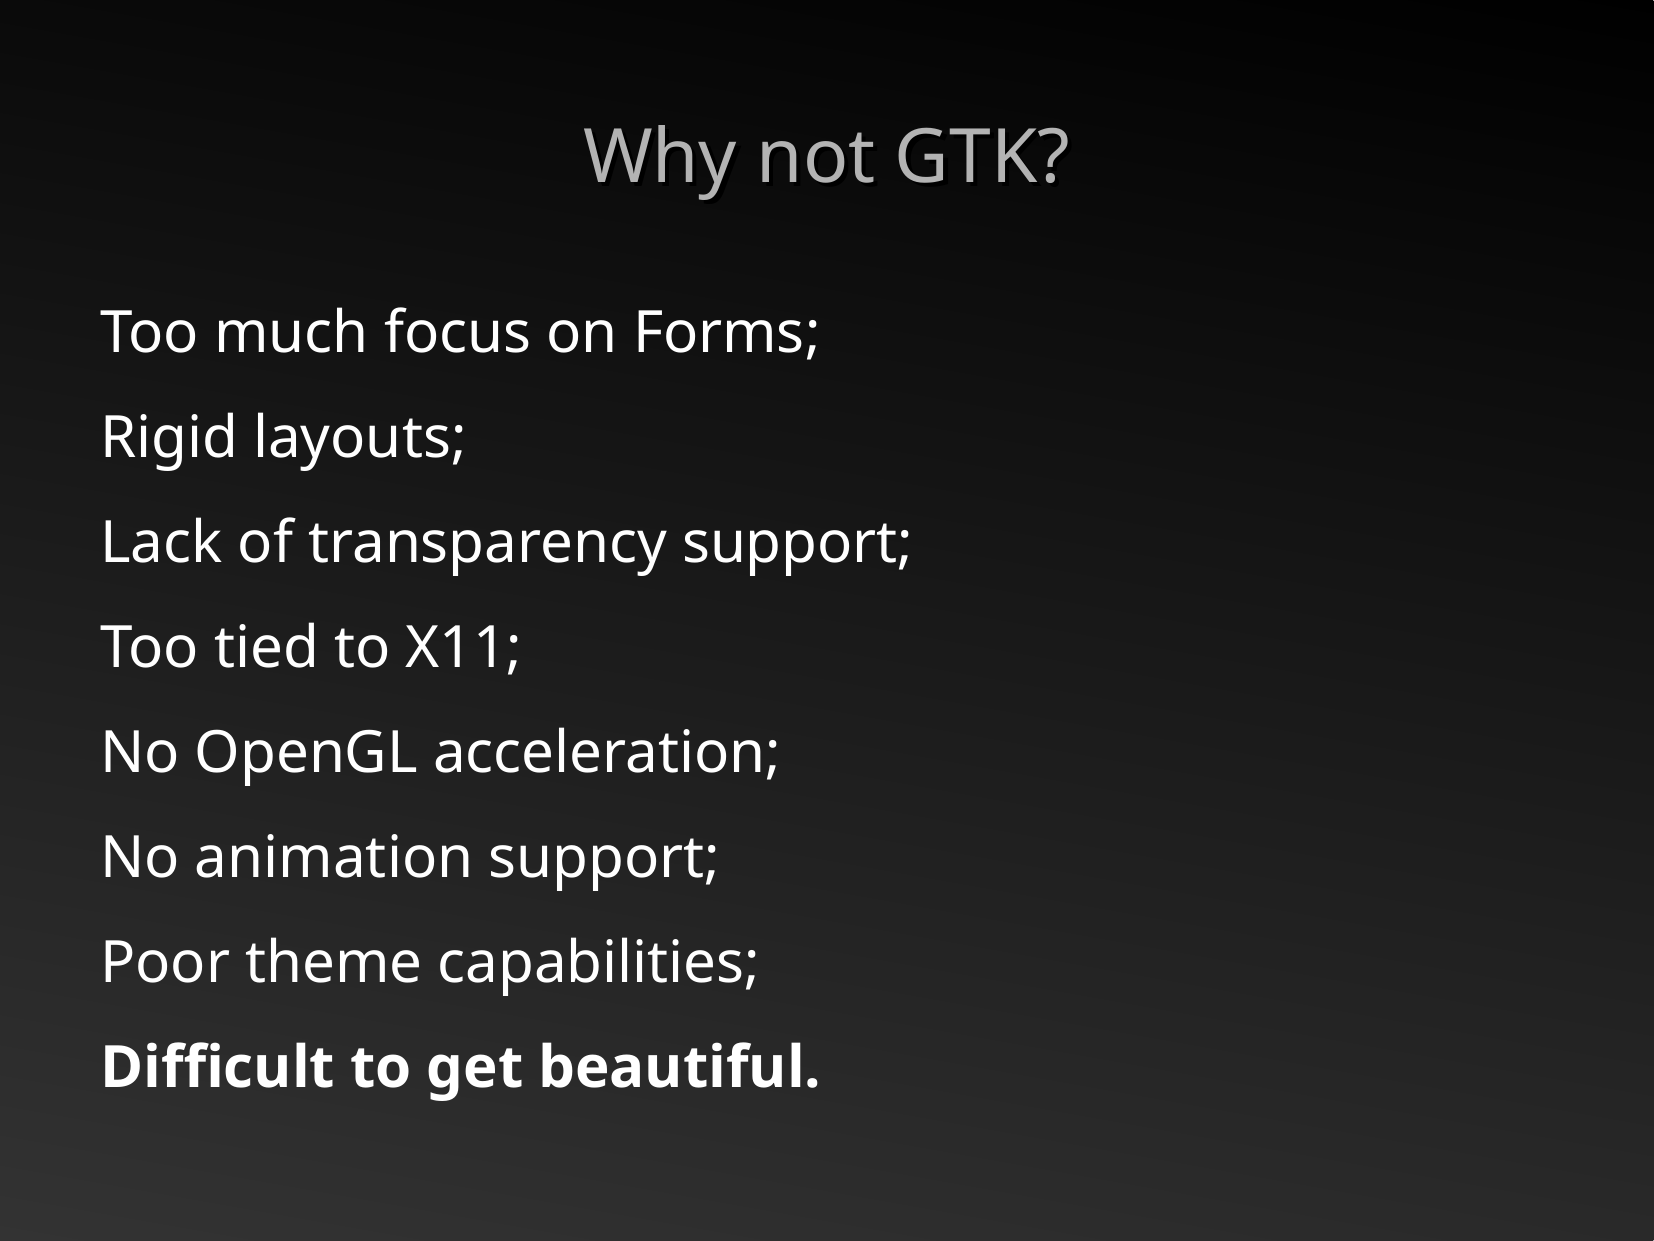

# Why not GTK?
Too much focus on Forms;
Rigid layouts;
Lack of transparency support;
Too tied to X11;
No OpenGL acceleration;
No animation support;
Poor theme capabilities;
Difficult to get beautiful.